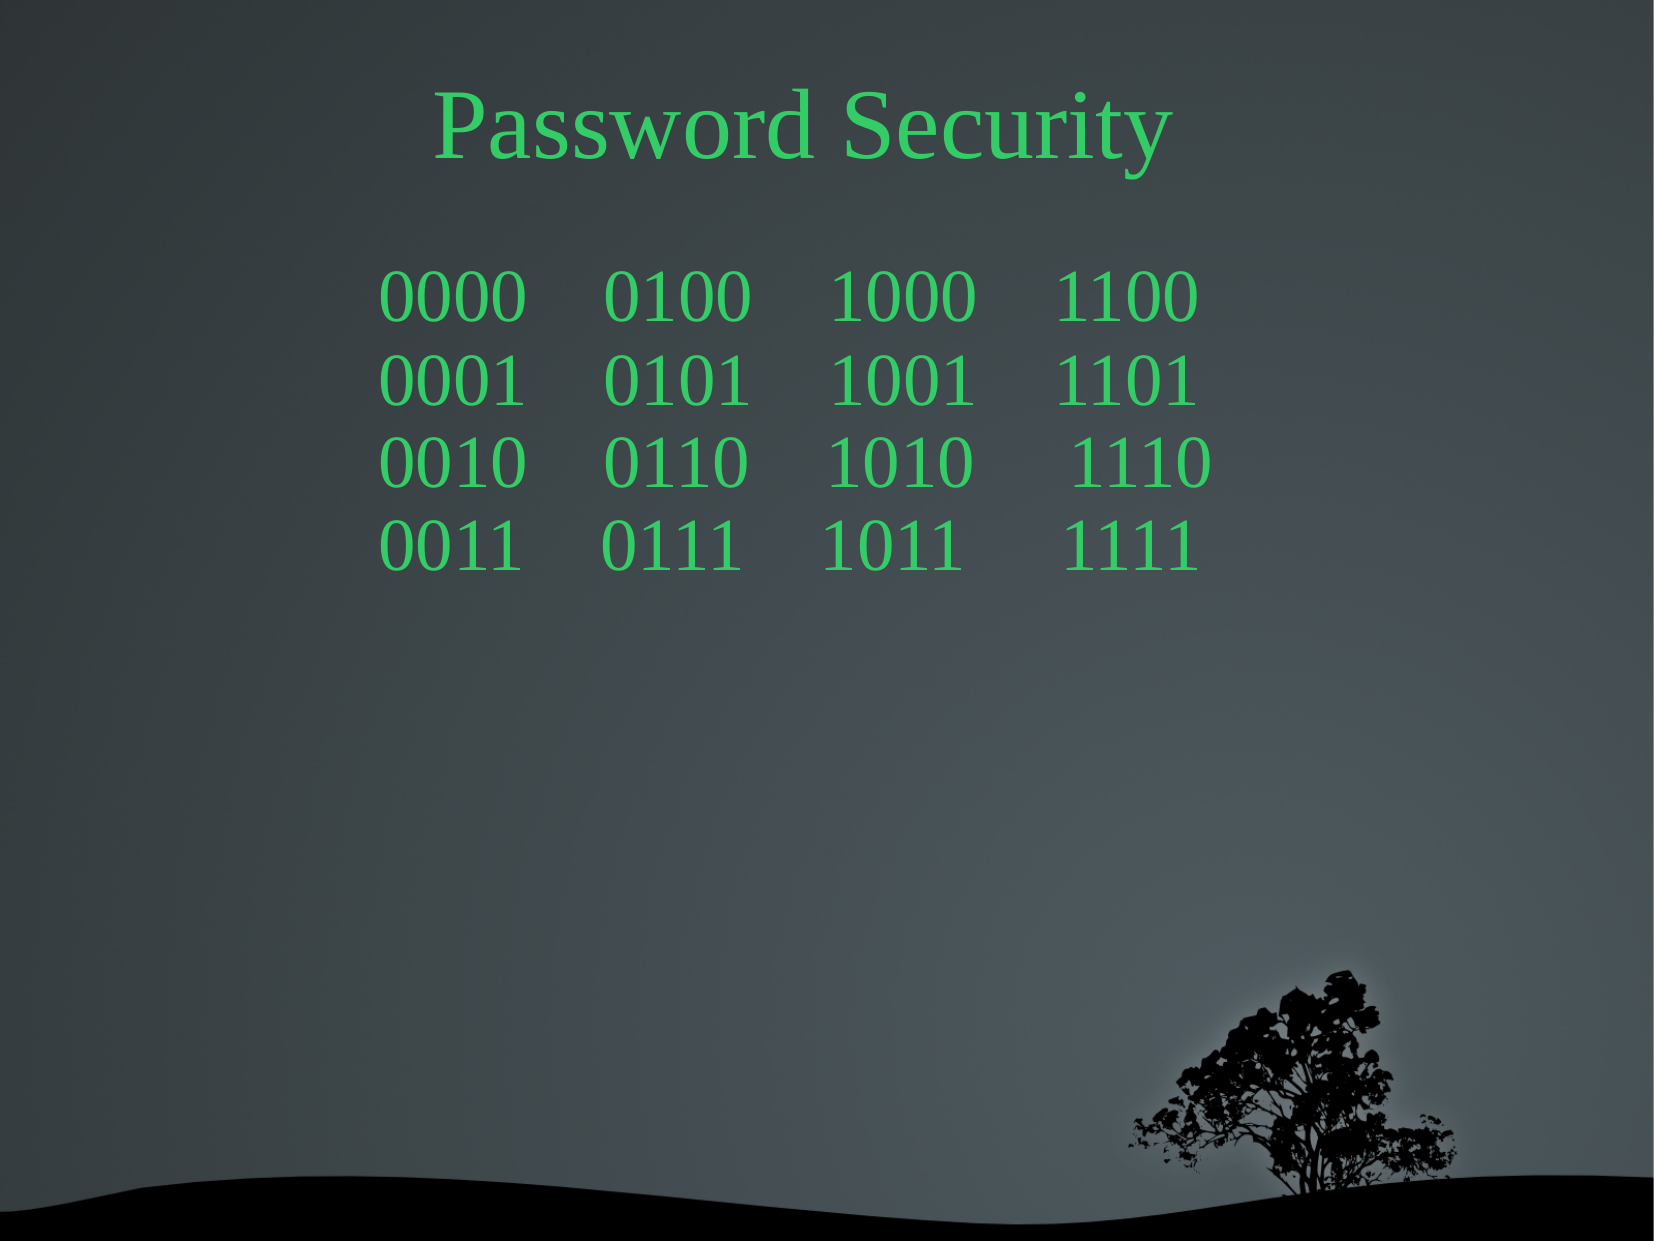

Password Security
0000 0100 1000 1100
0001 0101 1001 1101
0010 0110 1010 1110
0011 0111 1011 1111